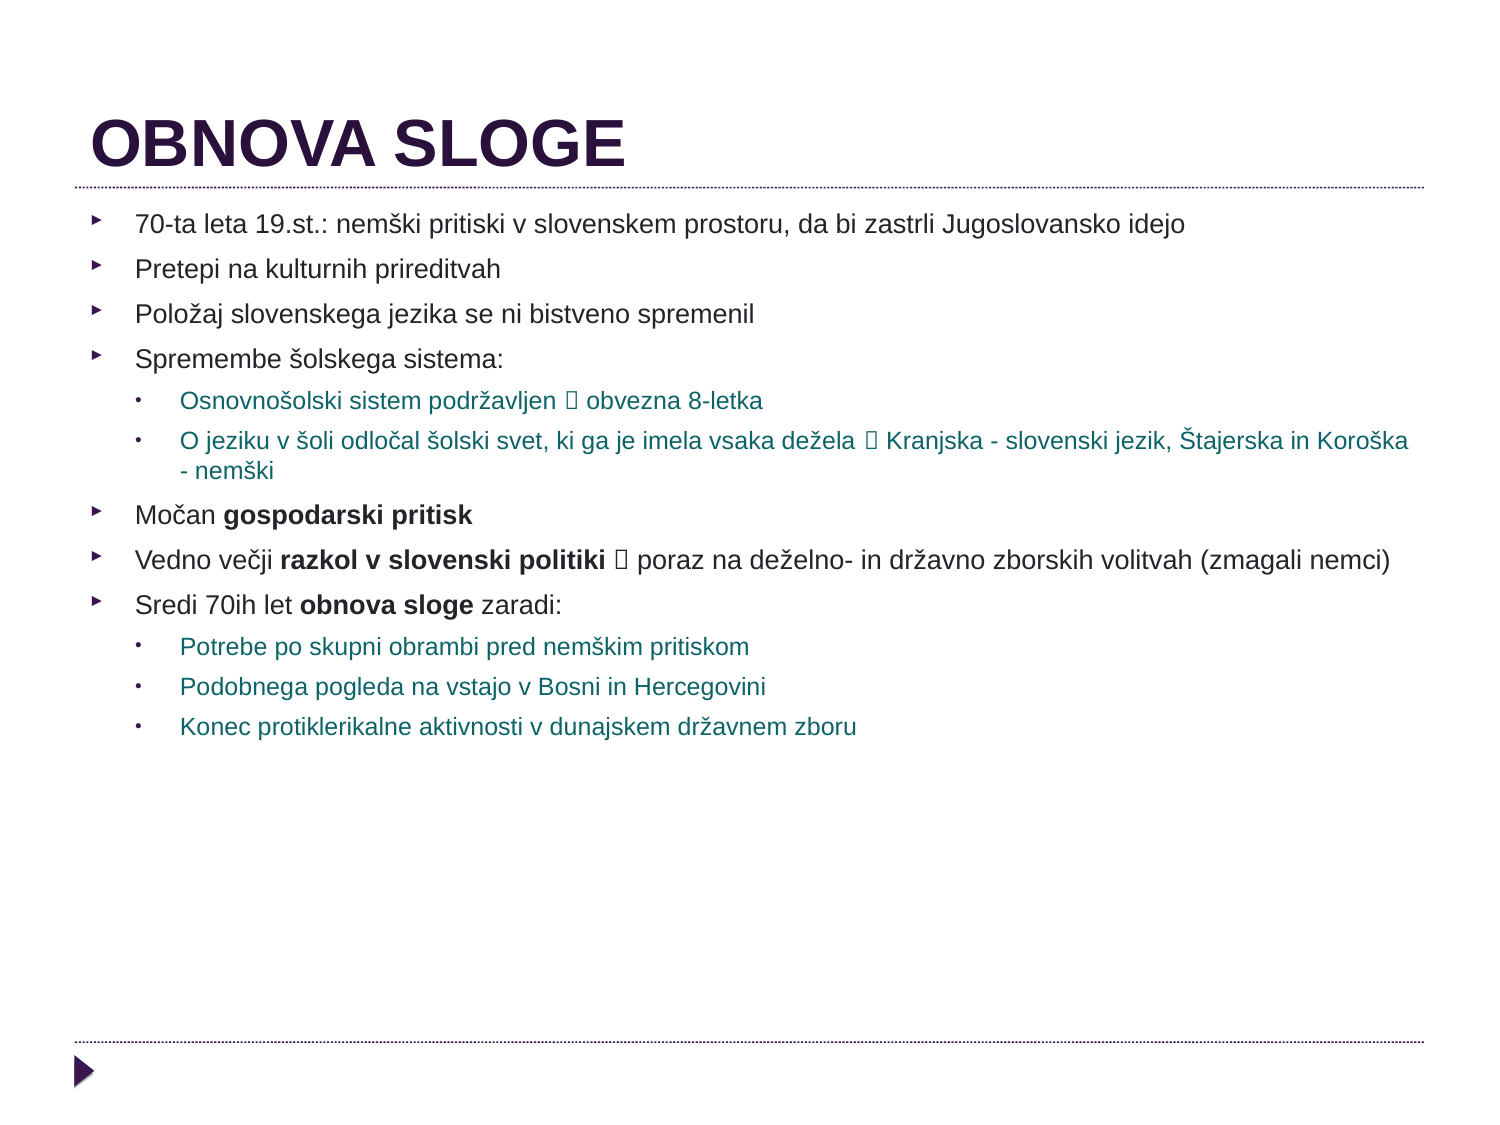

# OBNOVA SLOGE
70-ta leta 19.st.: nemški pritiski v slovenskem prostoru, da bi zastrli Jugoslovansko idejo
Pretepi na kulturnih prireditvah
Položaj slovenskega jezika se ni bistveno spremenil
Spremembe šolskega sistema:
Osnovnošolski sistem podržavljen  obvezna 8-letka
O jeziku v šoli odločal šolski svet, ki ga je imela vsaka dežela  Kranjska - slovenski jezik, Štajerska in Koroška - nemški
Močan gospodarski pritisk
Vedno večji razkol v slovenski politiki  poraz na deželno- in državno zborskih volitvah (zmagali nemci)
Sredi 70ih let obnova sloge zaradi:
Potrebe po skupni obrambi pred nemškim pritiskom
Podobnega pogleda na vstajo v Bosni in Hercegovini
Konec protiklerikalne aktivnosti v dunajskem državnem zboru